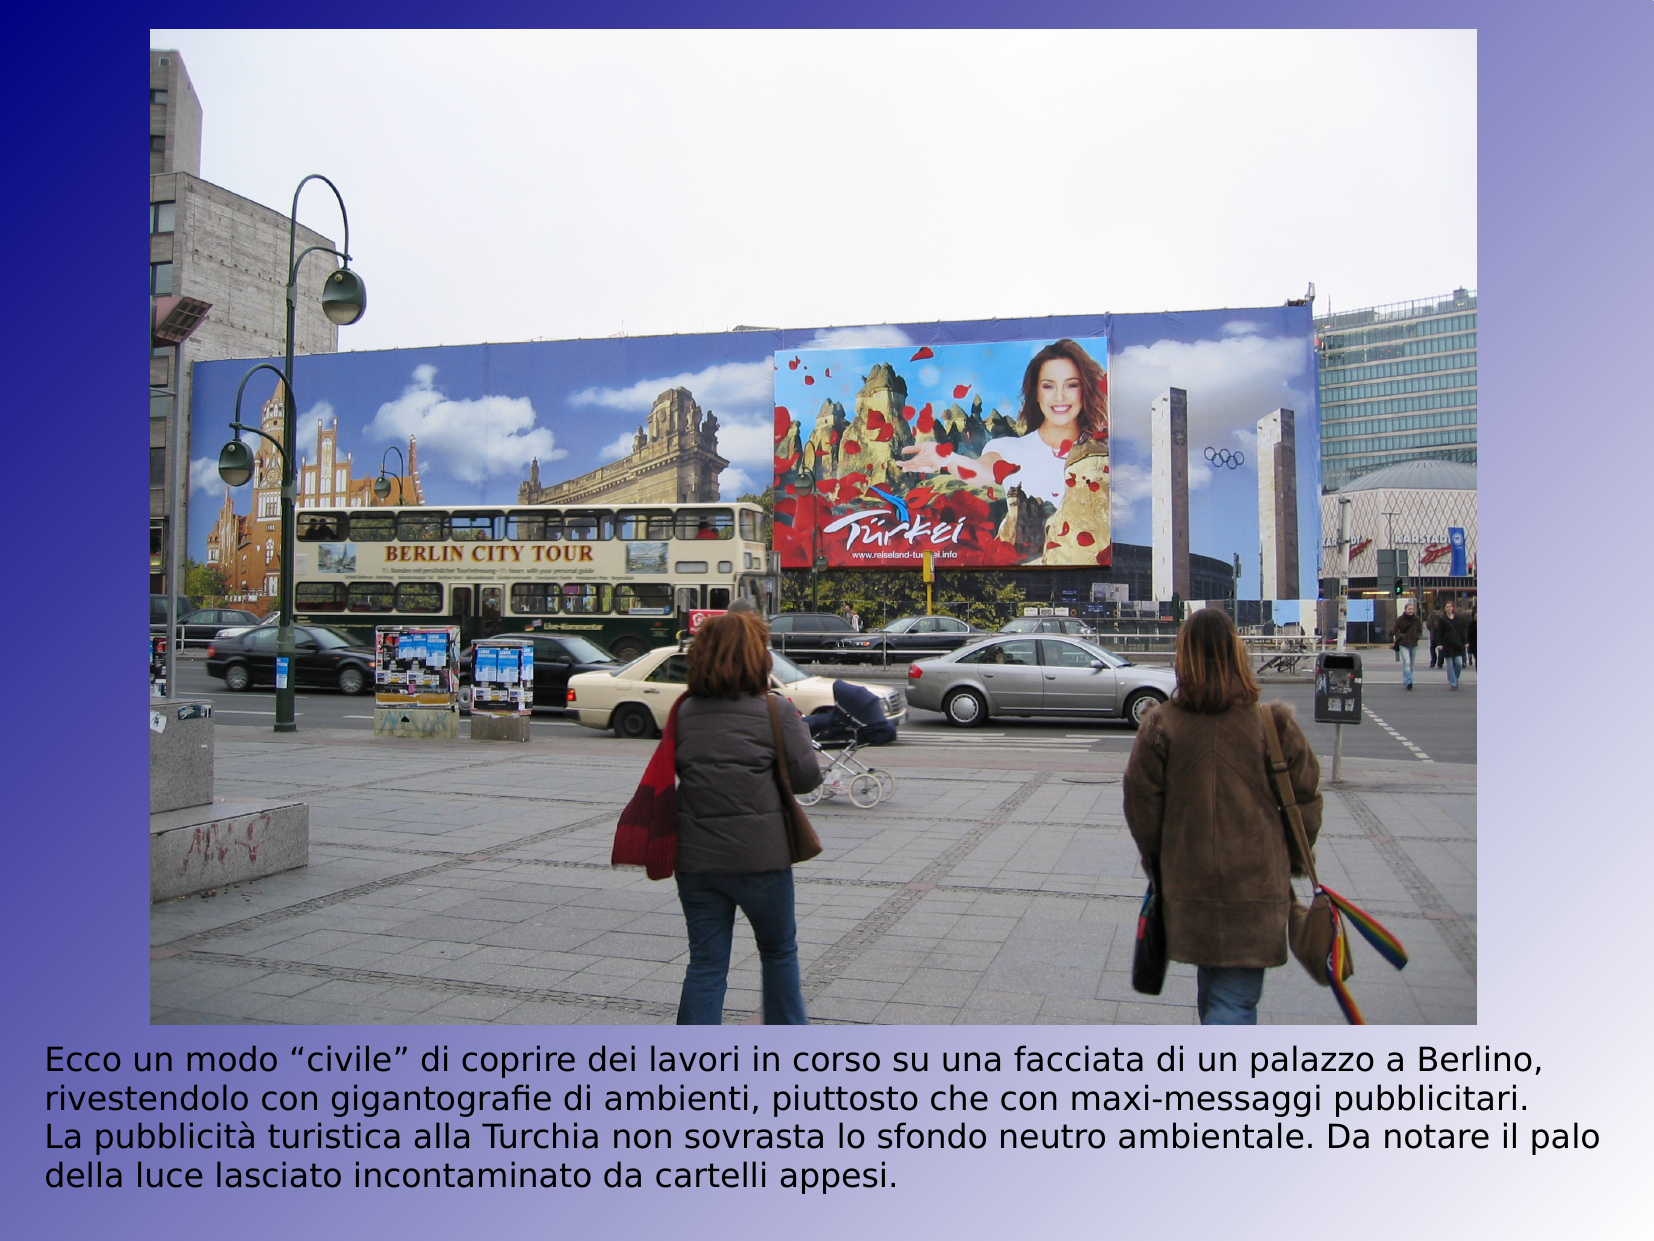

Ecco un modo “civile” di coprire dei lavori in corso su una facciata di un palazzo a Berlino, rivestendolo con gigantografie di ambienti, piuttosto che con maxi-messaggi pubblicitari.
La pubblicità turistica alla Turchia non sovrasta lo sfondo neutro ambientale. Da notare il palo della luce lasciato incontaminato da cartelli appesi.